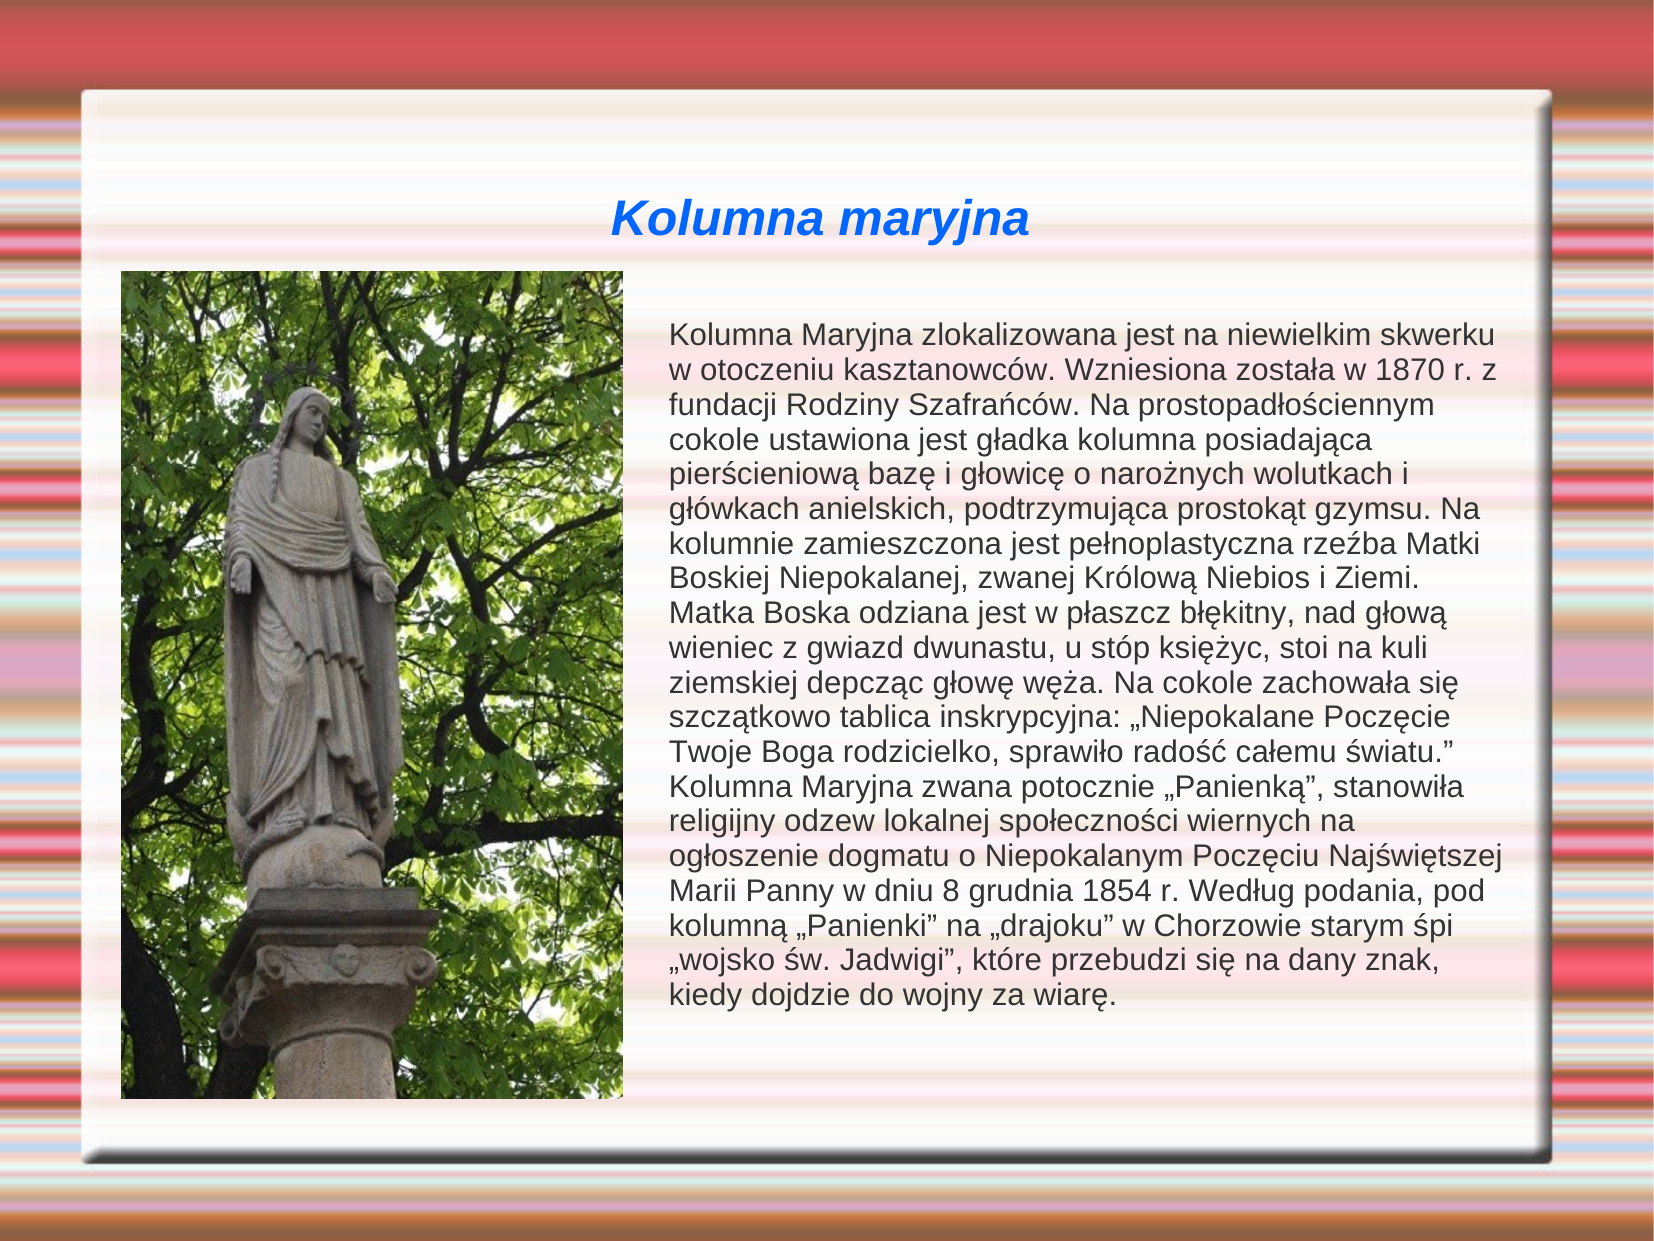

# Kolumna maryjna
Kolumna Maryjna zlokalizowana jest na niewielkim skwerku w otoczeniu kasztanowców. Wzniesiona została w 1870 r. z fundacji Rodziny Szafrańców. Na prostopadłościennym cokole ustawiona jest gładka kolumna posiadająca pierścieniową bazę i głowicę o narożnych wolutkach i główkach anielskich, podtrzymująca prostokąt gzymsu. Na kolumnie zamieszczona jest pełnoplastyczna rzeźba Matki Boskiej Niepokalanej, zwanej Królową Niebios i Ziemi. Matka Boska odziana jest w płaszcz błękitny, nad głową wieniec z gwiazd dwunastu, u stóp księżyc, stoi na kuli ziemskiej depcząc głowę węża. Na cokole zachowała się szczątkowo tablica inskrypcyjna: „Niepokalane Poczęcie Twoje Boga rodzicielko, sprawiło radość całemu światu.” Kolumna Maryjna zwana potocznie „Panienką”, stanowiła religijny odzew lokalnej społeczności wiernych na ogłoszenie dogmatu o Niepokalanym Poczęciu Najświętszej Marii Panny w dniu 8 grudnia 1854 r. Według podania, pod kolumną „Panienki” na „drajoku” w Chorzowie starym śpi „wojsko św. Jadwigi”, które przebudzi się na dany znak, kiedy dojdzie do wojny za wiarę.